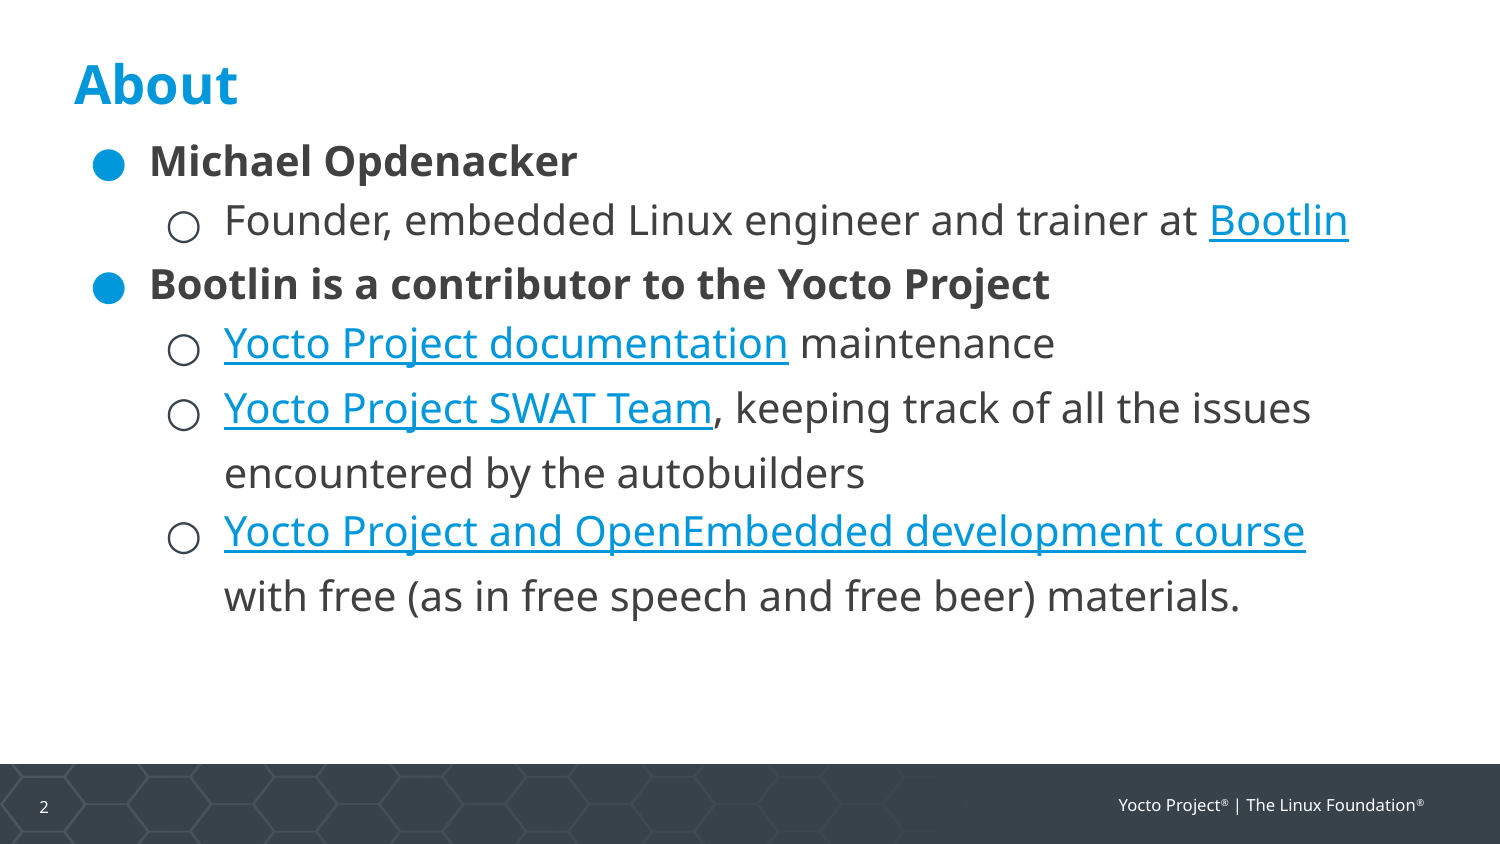

# About
Michael Opdenacker
Founder, embedded Linux engineer and trainer at Bootlin
Bootlin is a contributor to the Yocto Project
Yocto Project documentation maintenance
Yocto Project SWAT Team, keeping track of all the issues encountered by the autobuilders
Yocto Project and OpenEmbedded development course
with free (as in free speech and free beer) materials.